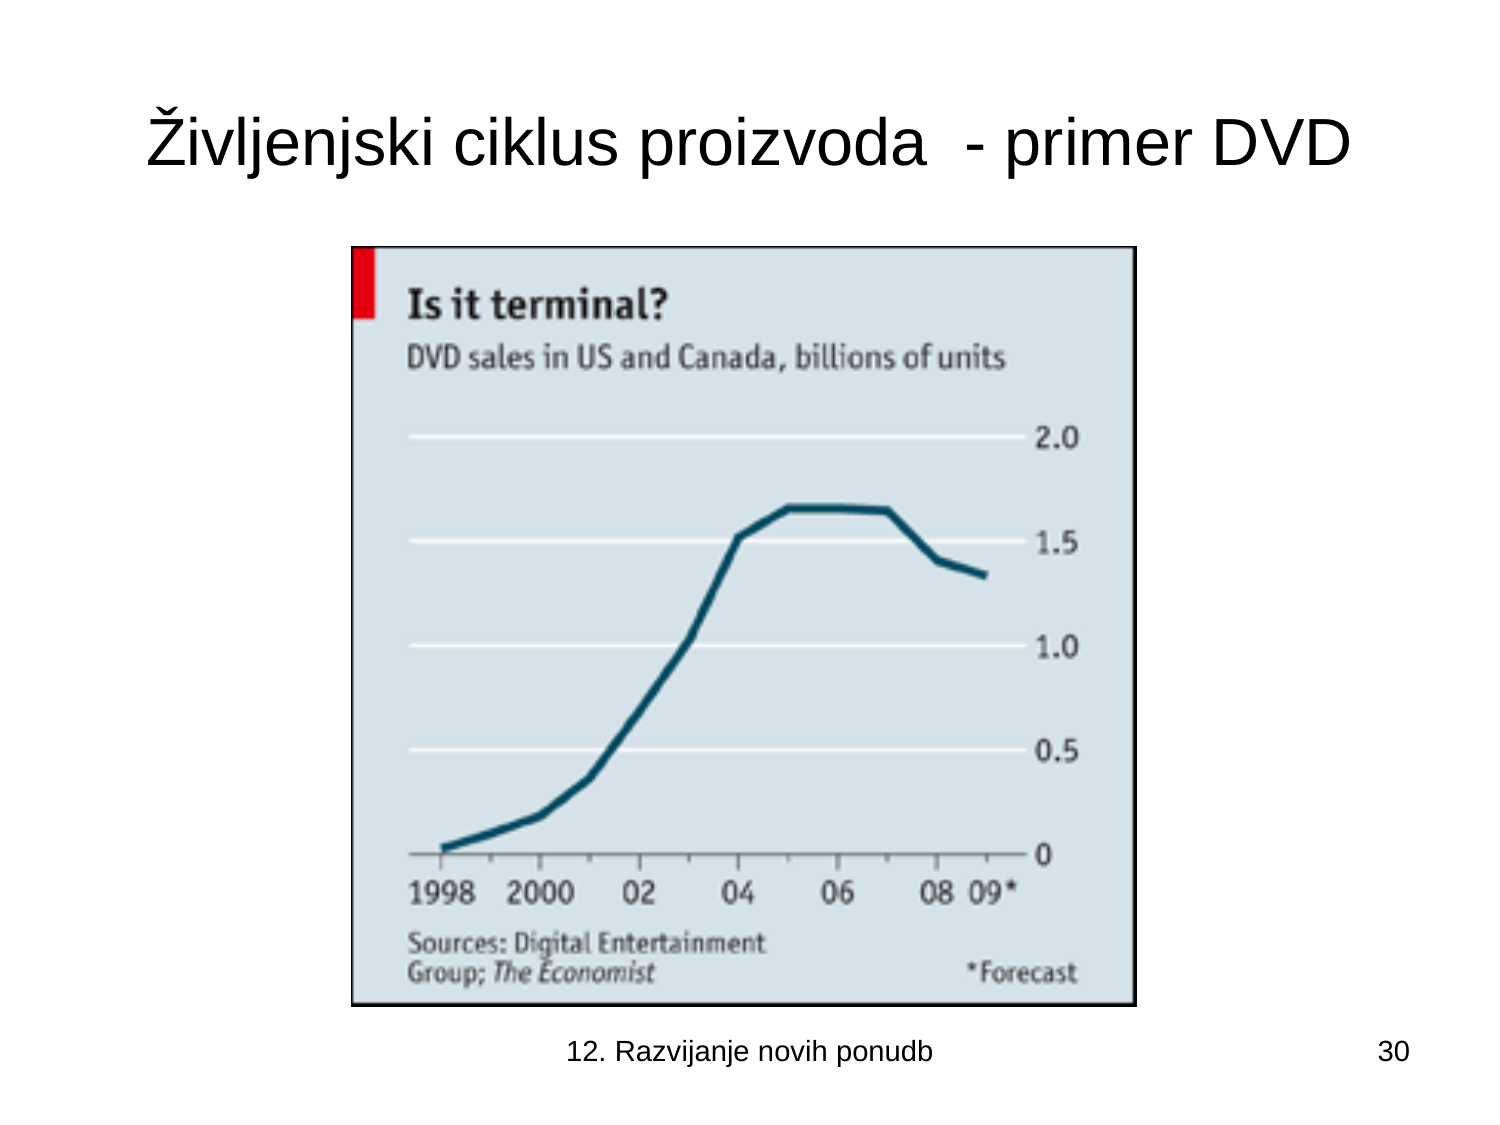

# Življenjski ciklus proizvoda - primer DVD
12. Razvijanje novih ponudb